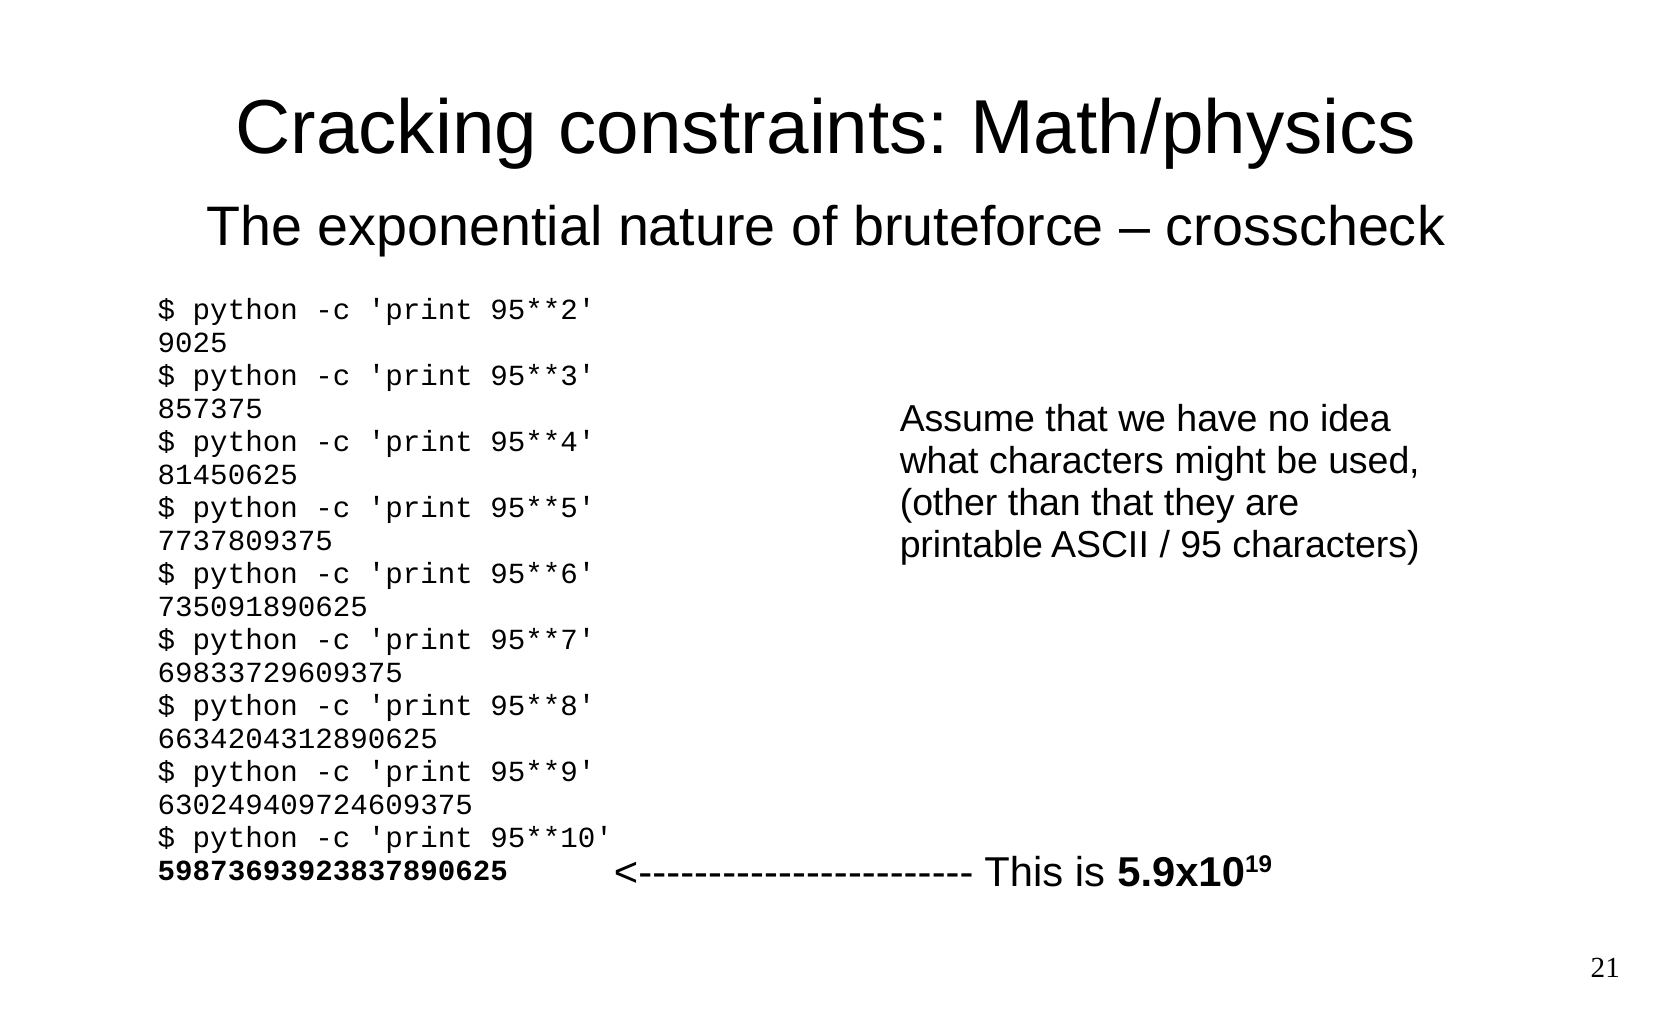

# Cracking constraints: Math/physics
The exponential nature of bruteforce – crosscheck
$ python -c 'print 95**2'
9025
$ python -c 'print 95**3'
857375
$ python -c 'print 95**4'
81450625
$ python -c 'print 95**5'
7737809375
$ python -c 'print 95**6'
735091890625
$ python -c 'print 95**7'
69833729609375
$ python -c 'print 95**8'
6634204312890625
$ python -c 'print 95**9'
630249409724609375
$ python -c 'print 95**10'
59873693923837890625
Assume that we have no idea what characters might be used, (other than that they are printable ASCII / 95 characters)
<------------------------ This is 5.9x1019